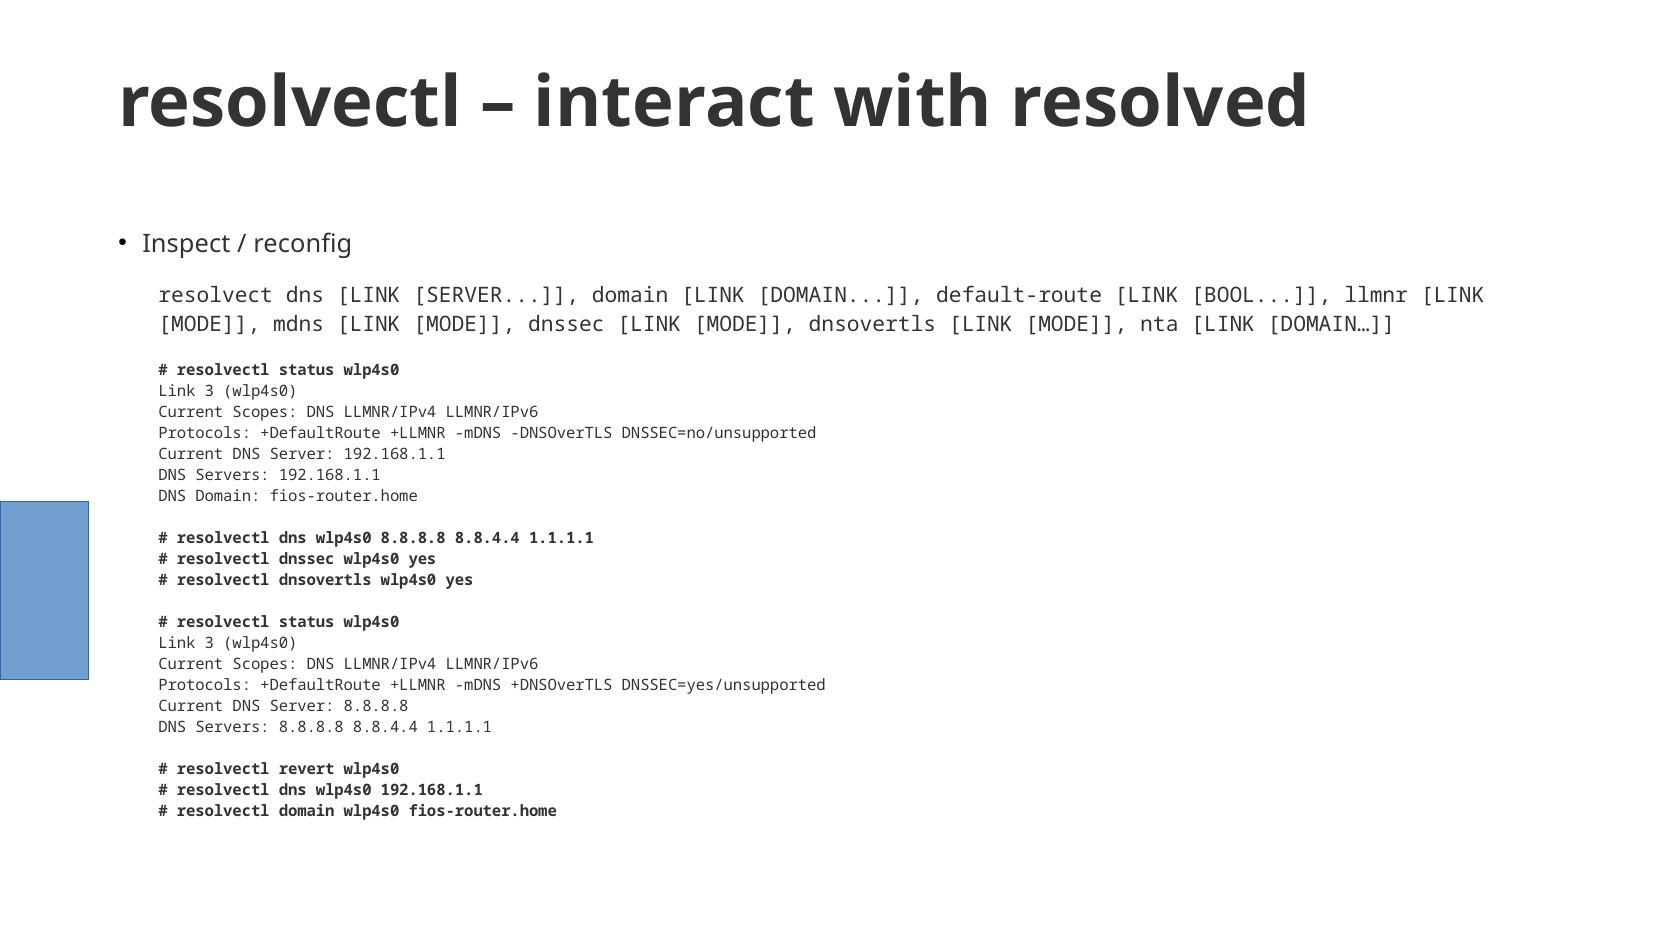

# resolvectl – interact with resolved
Inspect / reconfig
resolvect dns [LINK [SERVER...]], domain [LINK [DOMAIN...]], default-route [LINK [BOOL...]], llmnr [LINK [MODE]], mdns [LINK [MODE]], dnssec [LINK [MODE]], dnsovertls [LINK [MODE]], nta [LINK [DOMAIN…]]
# resolvectl status wlp4s0
Link 3 (wlp4s0)
Current Scopes: DNS LLMNR/IPv4 LLMNR/IPv6
Protocols: +DefaultRoute +LLMNR -mDNS -DNSOverTLS DNSSEC=no/unsupported
Current DNS Server: 192.168.1.1
DNS Servers: 192.168.1.1
DNS Domain: fios-router.home
# resolvectl dns wlp4s0 8.8.8.8 8.8.4.4 1.1.1.1
# resolvectl dnssec wlp4s0 yes
# resolvectl dnsovertls wlp4s0 yes
# resolvectl status wlp4s0
Link 3 (wlp4s0)
Current Scopes: DNS LLMNR/IPv4 LLMNR/IPv6
Protocols: +DefaultRoute +LLMNR -mDNS +DNSOverTLS DNSSEC=yes/unsupported
Current DNS Server: 8.8.8.8
DNS Servers: 8.8.8.8 8.8.4.4 1.1.1.1
# resolvectl revert wlp4s0
# resolvectl dns wlp4s0 192.168.1.1
# resolvectl domain wlp4s0 fios-router.home